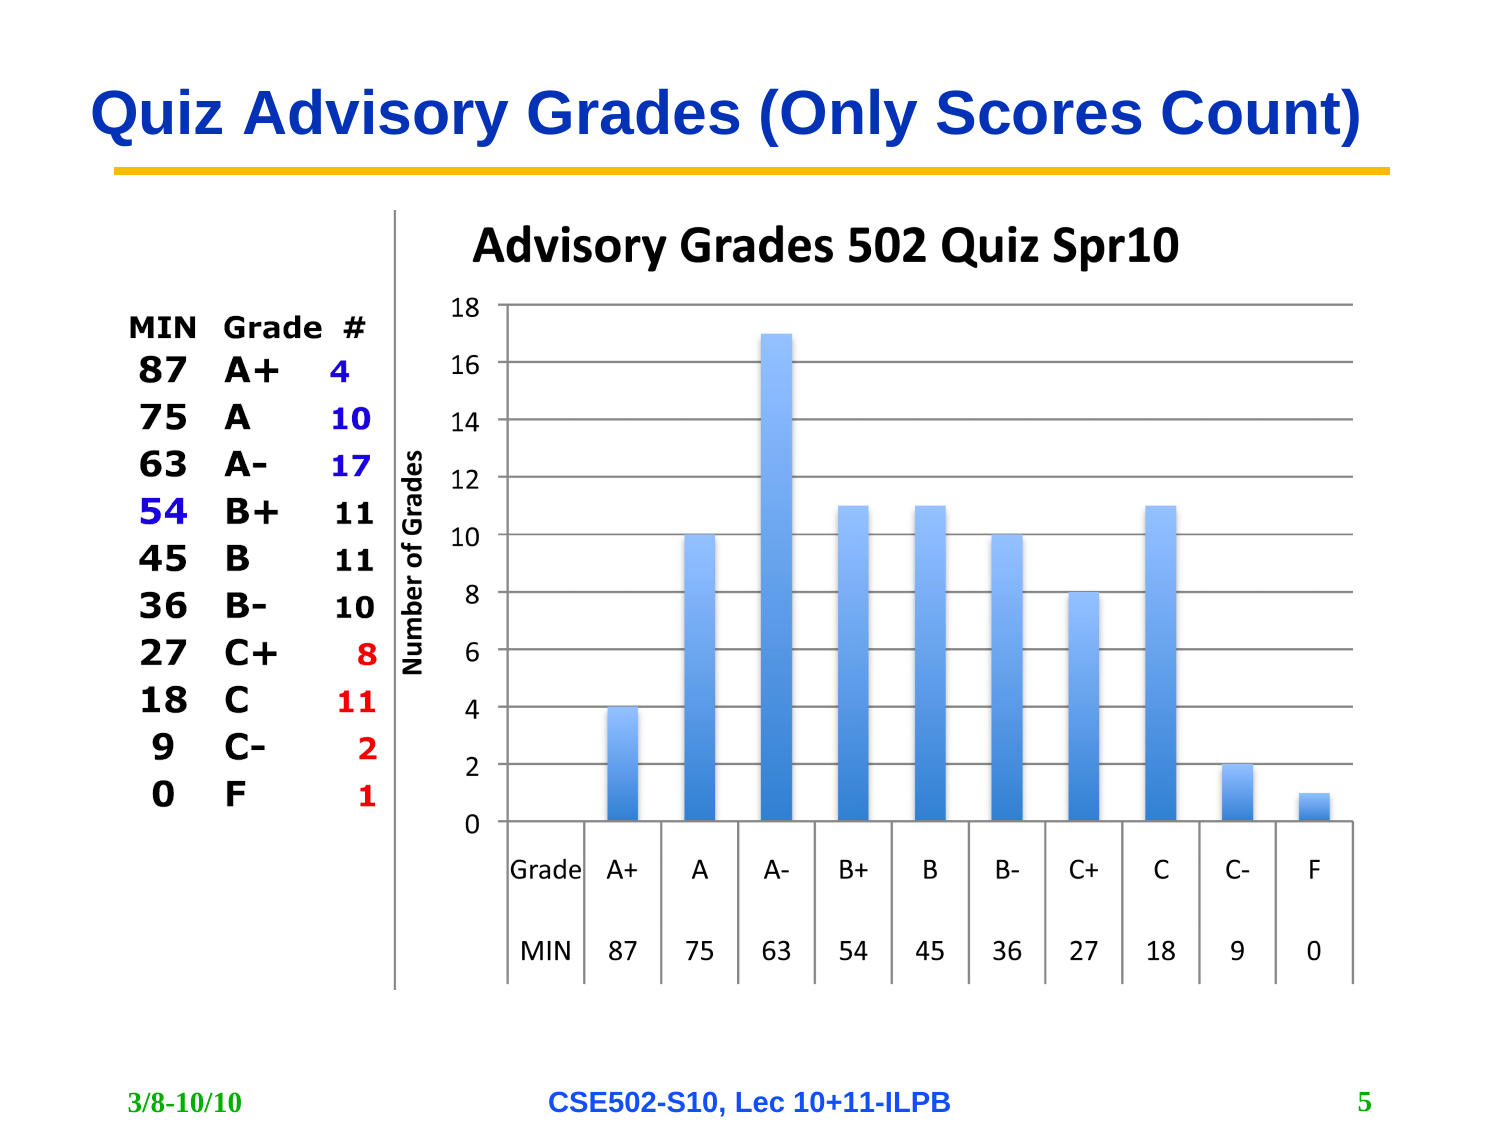

# Quiz Advisory Grades (Only Scores Count)
4
3/8-10/10
CSE502-S10, Lec 10+11-ILPB